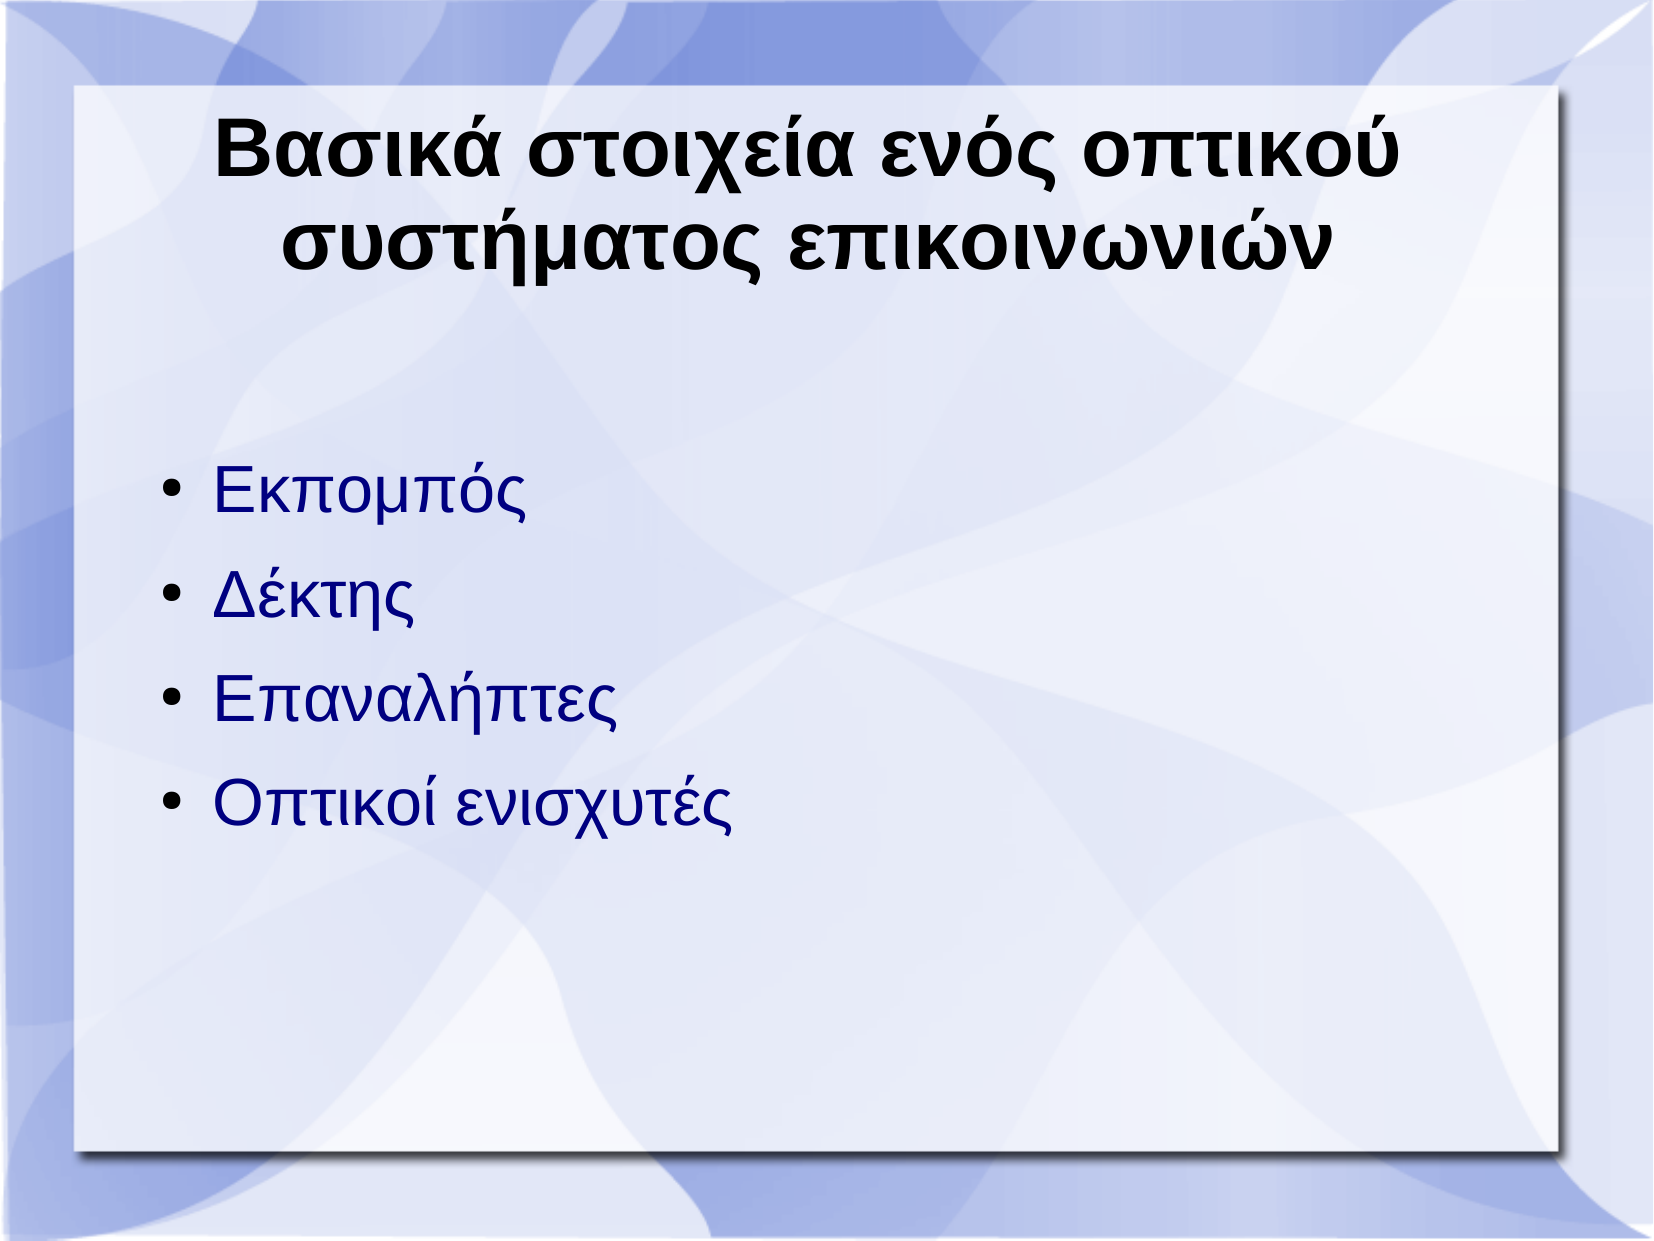

# Βασικά στοιχεία ενός οπτικού συστήματος επικοινωνιών
Εκπομπός
Δέκτης
Επαναλήπτες
Οπτικοί ενισχυτές